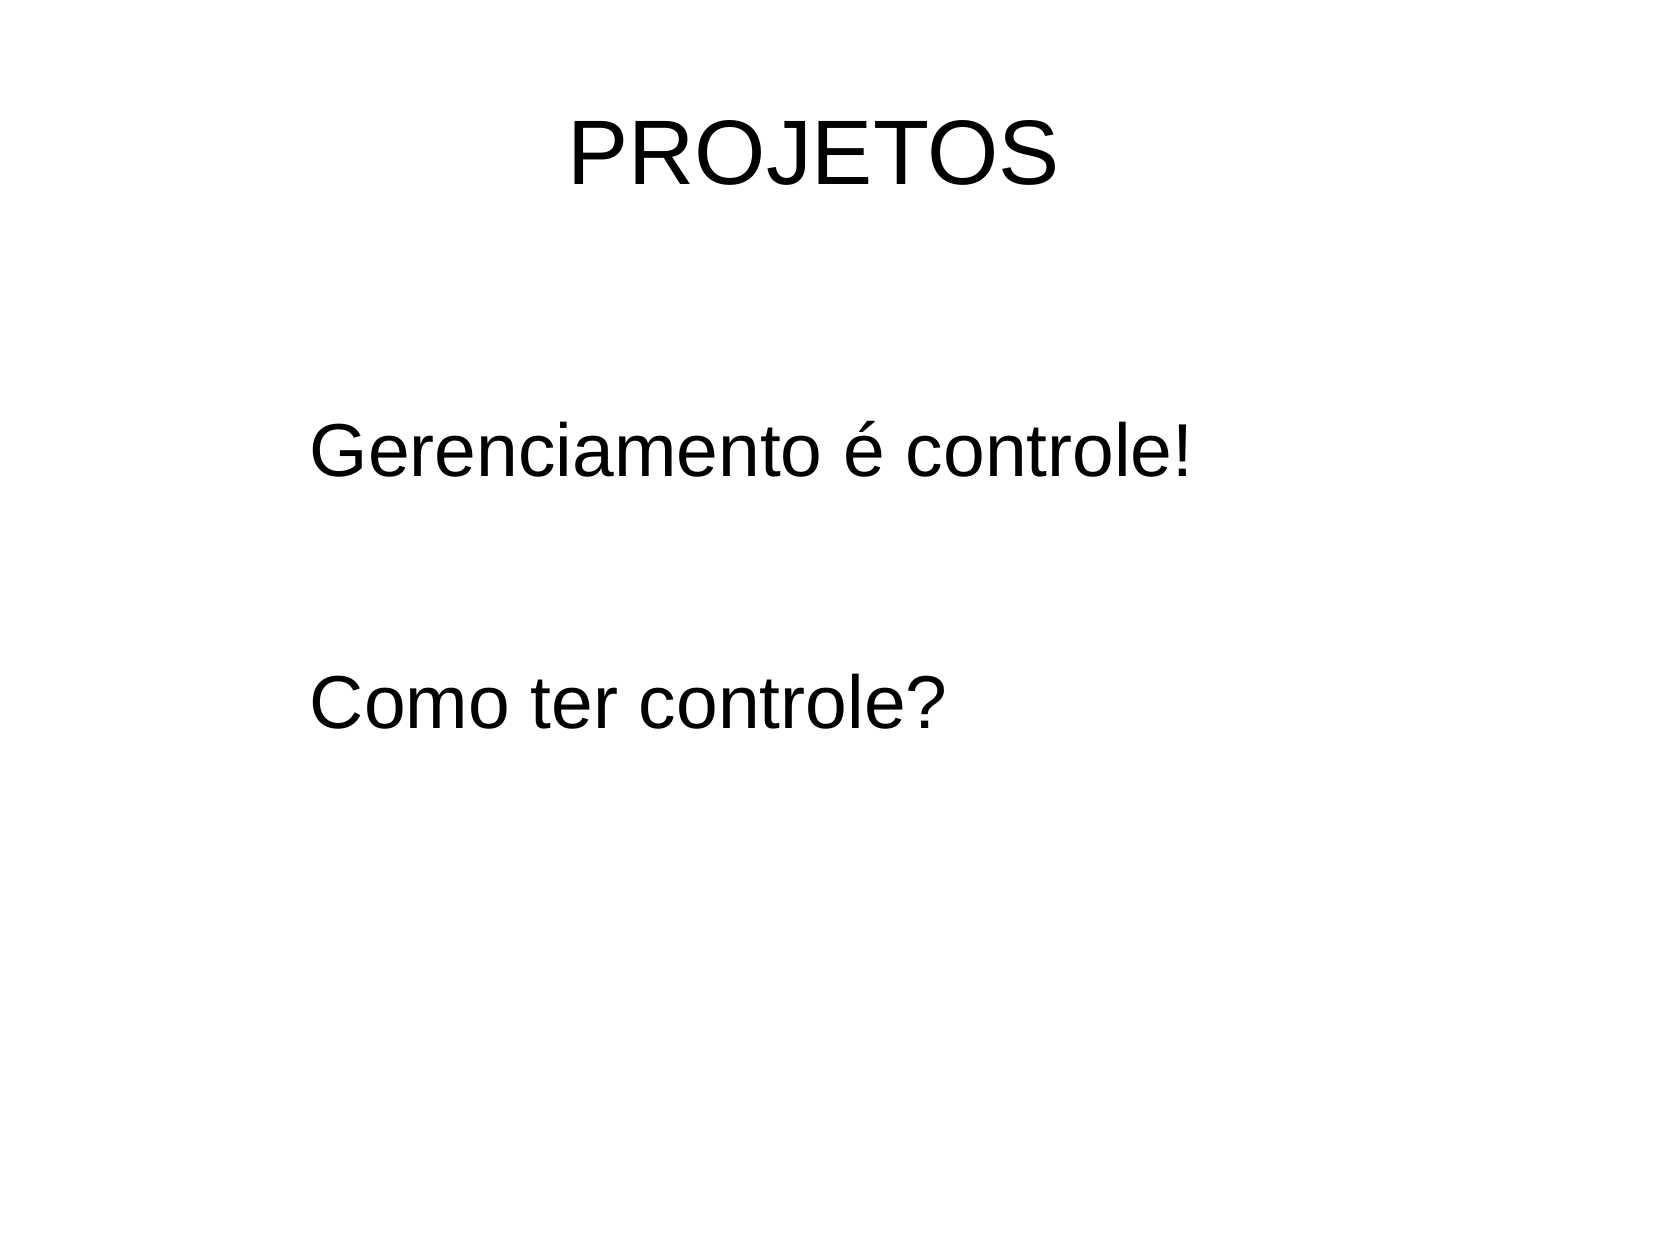

# PROJETOS
Gerenciamento é controle!
Como ter controle?